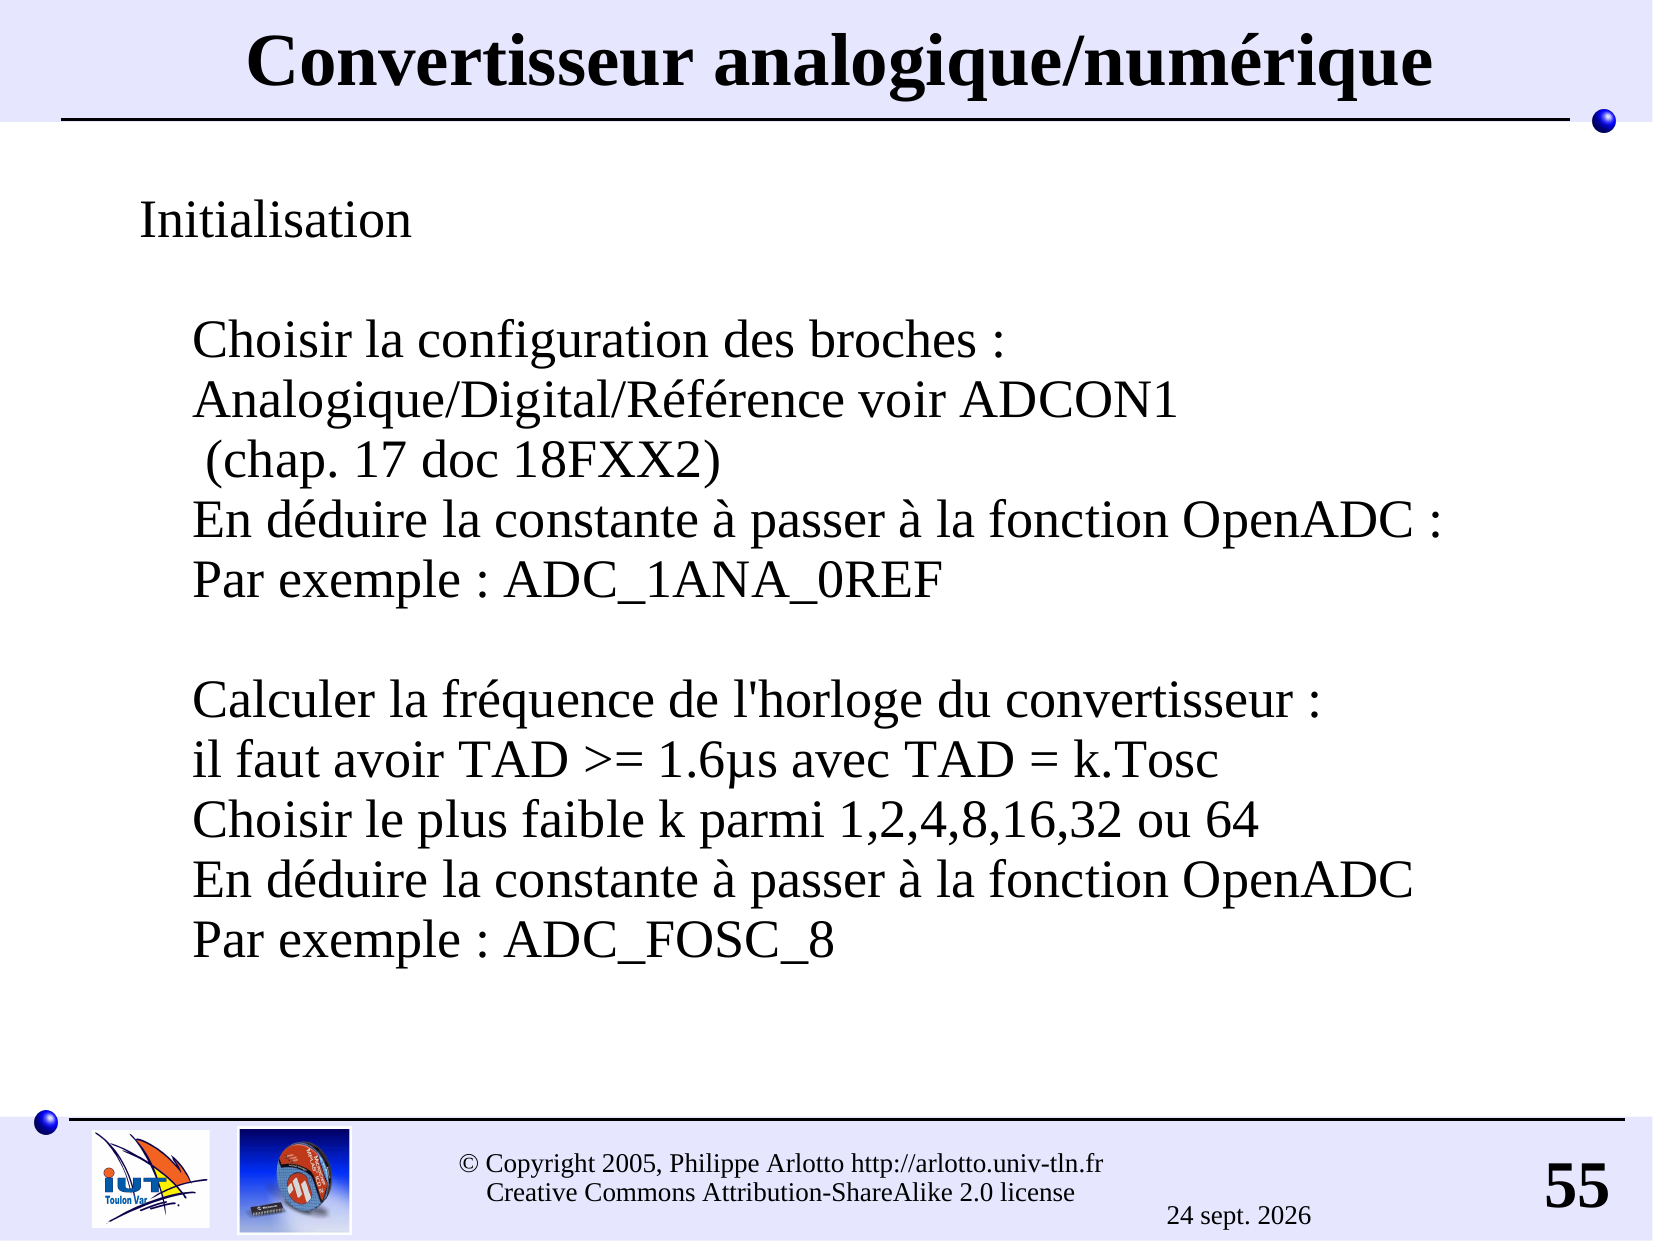

# Convertisseur analogique/numérique
Initialisation
Choisir la configuration des broches :
Analogique/Digital/Référence voir ADCON1
 (chap. 17 doc 18FXX2)
En déduire la constante à passer à la fonction OpenADC :
Par exemple : ADC_1ANA_0REF
Calculer la fréquence de l'horloge du convertisseur :
il faut avoir TAD >= 1.6µs avec TAD = k.Tosc
Choisir le plus faible k parmi 1,2,4,8,16,32 ou 64
En déduire la constante à passer à la fonction OpenADC
Par exemple : ADC_FOSC_8